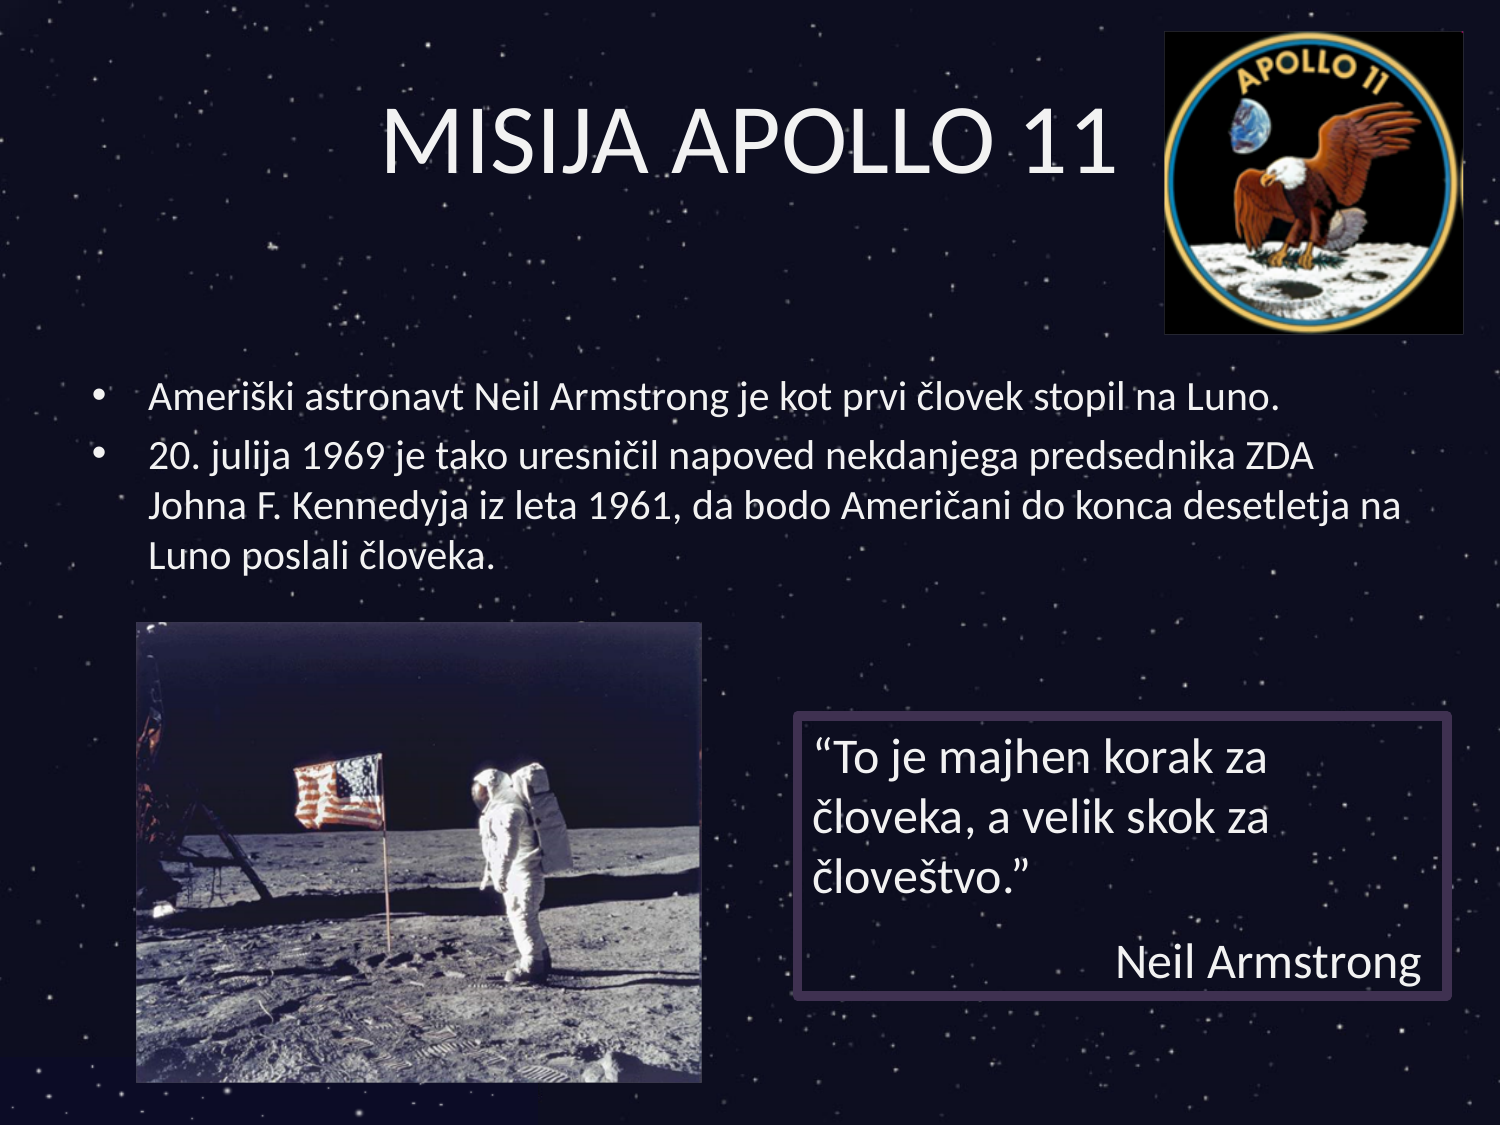

MISIJA APOLLO 11
# Ameriški astronavt Neil Armstrong je kot prvi človek stopil na Luno.
20. julija 1969 je tako uresničil napoved nekdanjega predsednika ZDA Johna F. Kennedyja iz leta 1961, da bodo Američani do konca desetletja na Luno poslali človeka.
“To je majhen korak za človeka, a velik skok za človeštvo.”
 Neil Armstrong